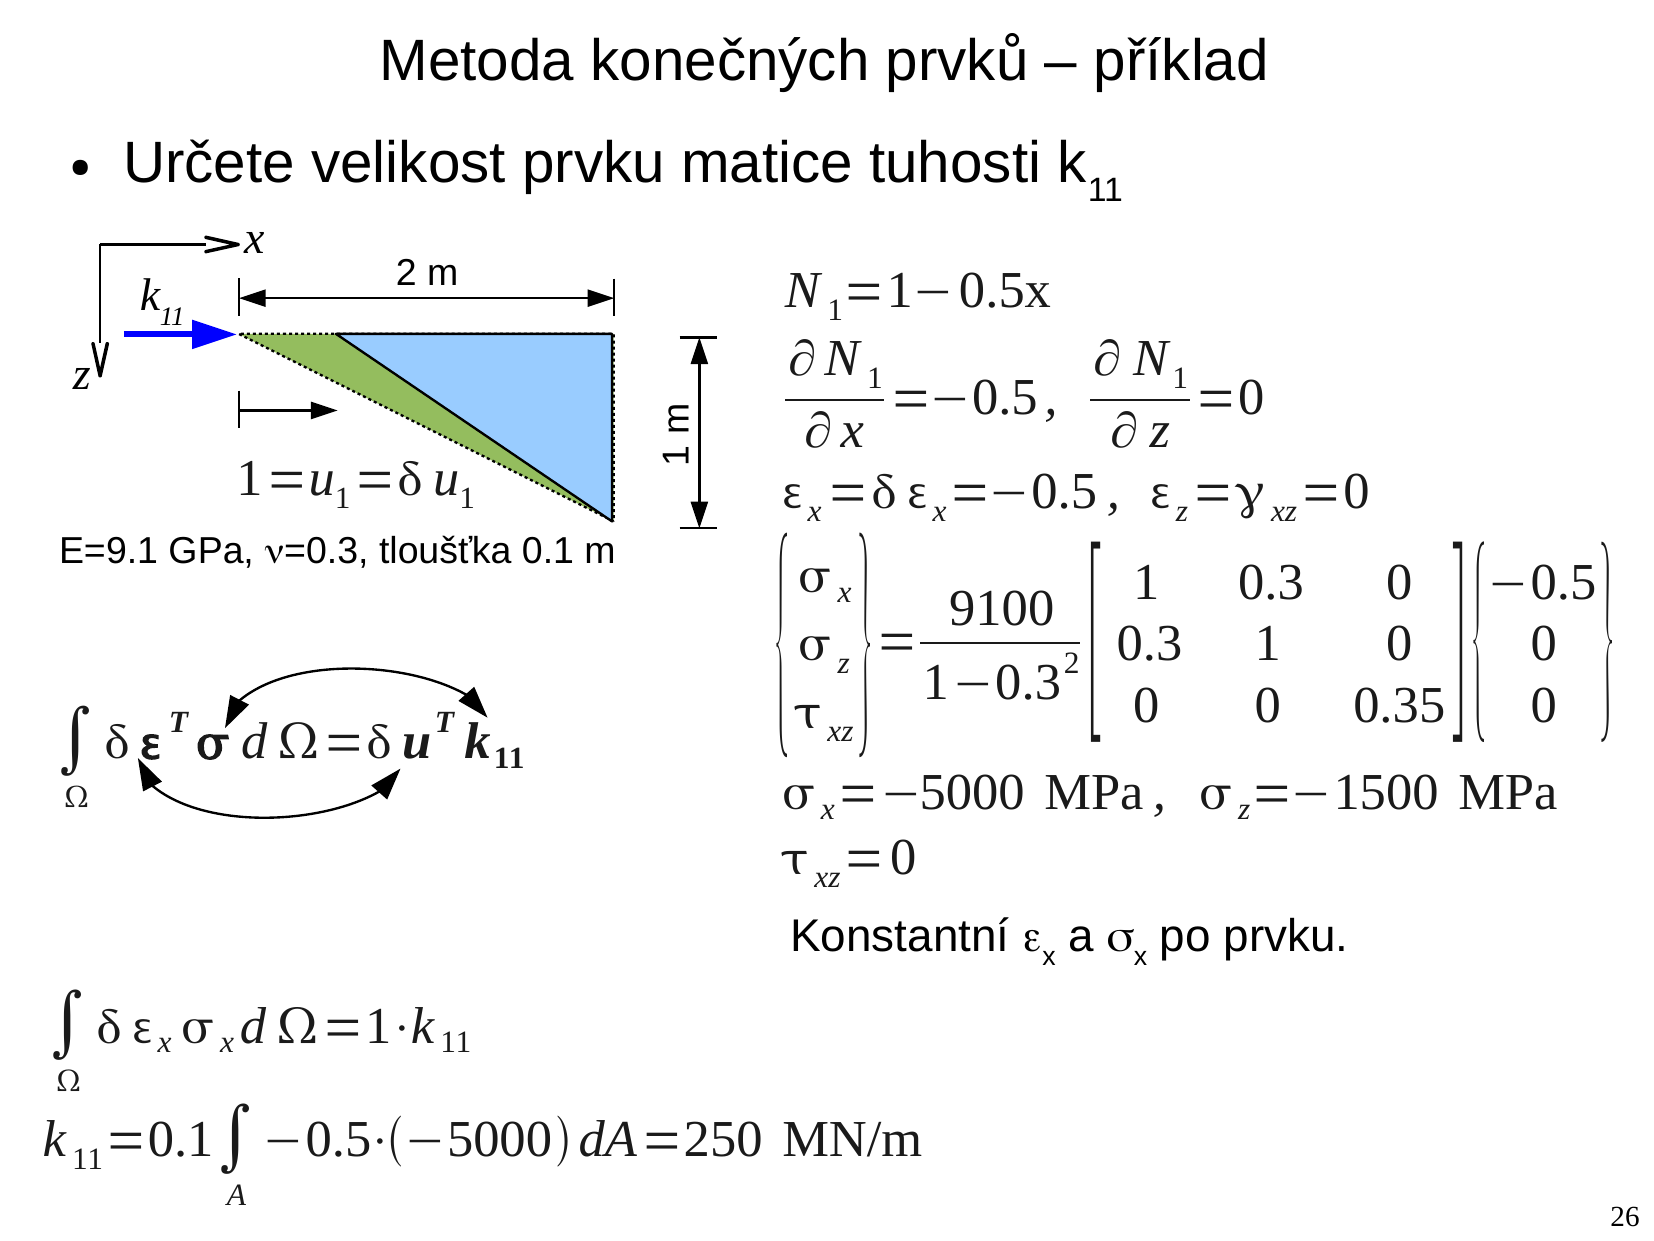

# Metoda konečných prvků – příklad
Určete velikost prvku matice tuhosti k11
x
2 m
k11
z
1 m
E=9.1 GPa, n=0.3, tloušťka 0.1 m
Konstantní ex a sx po prvku.
26